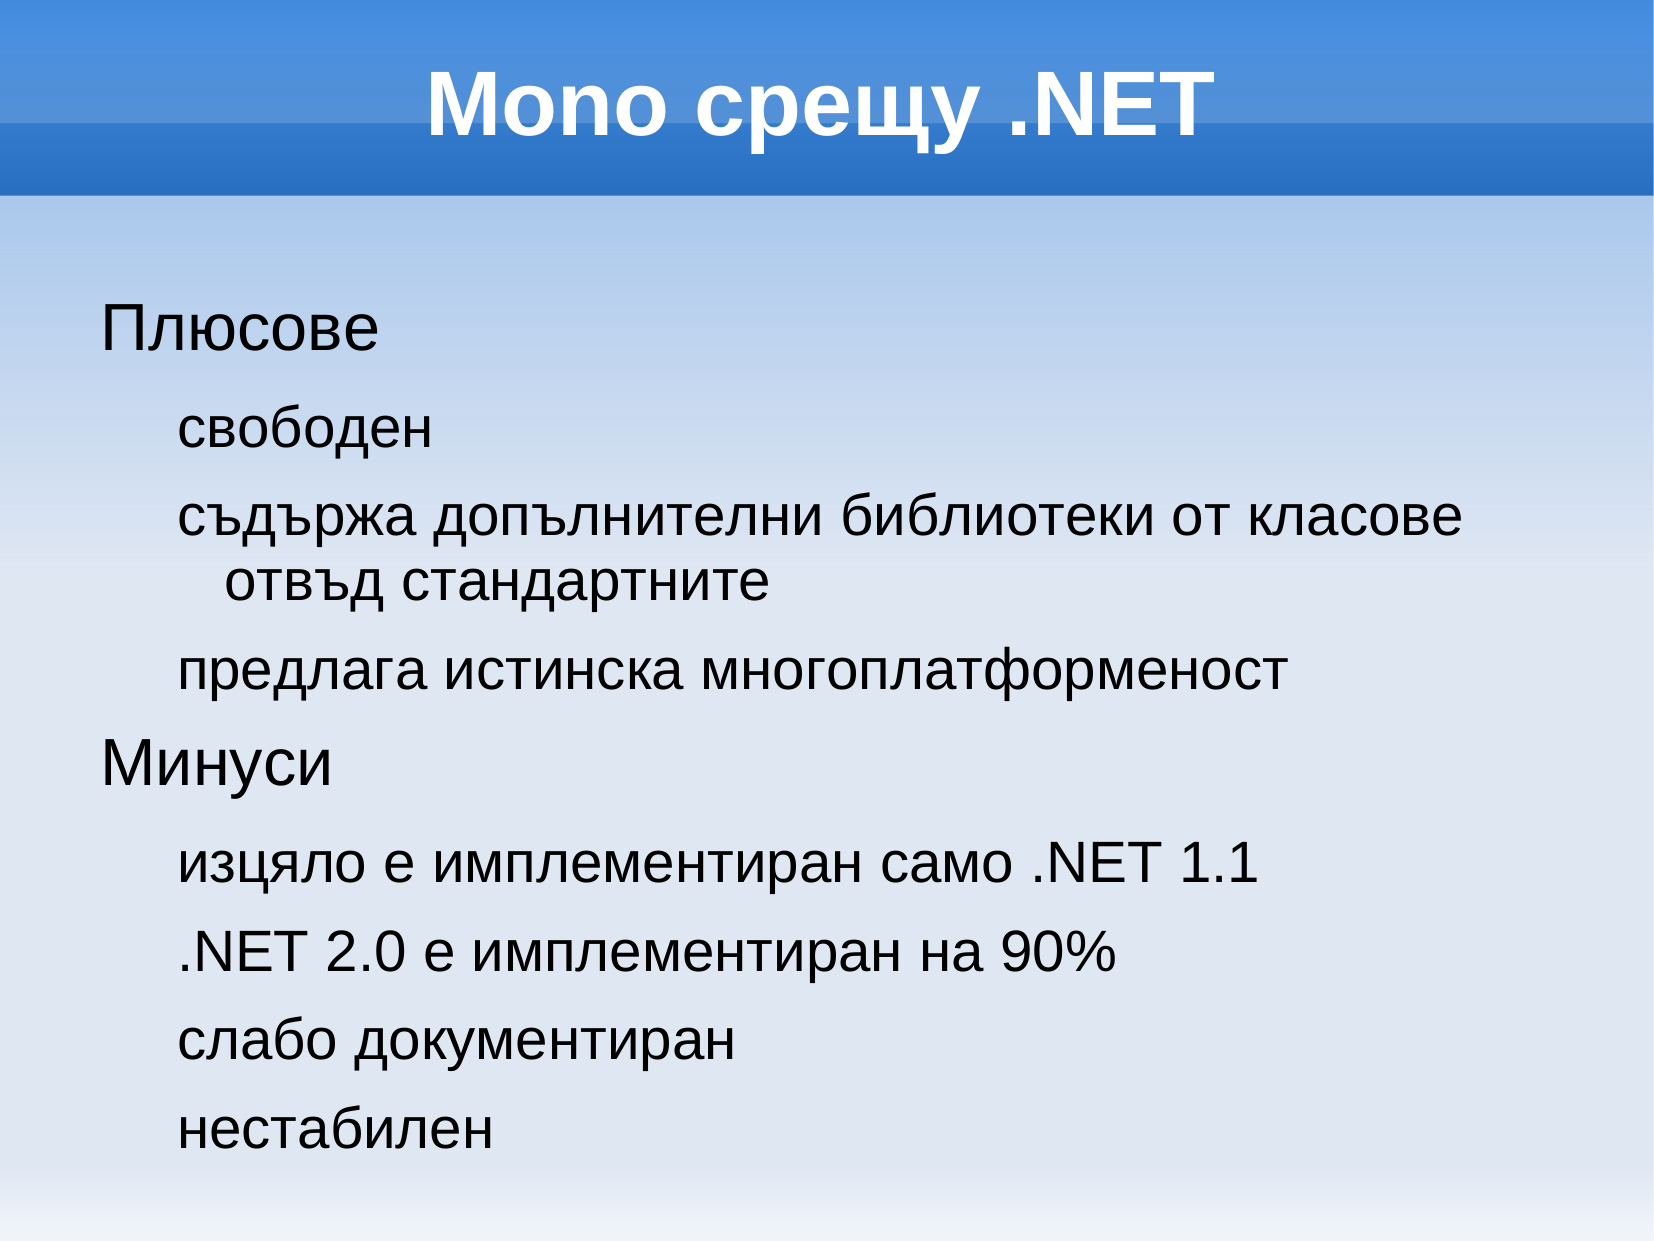

# Mono срещу .NET
Плюсове
свободен
съдържа допълнителни библиотеки от класове отвъд стандартните
предлага истинска многоплатформеност
Минуси
изцяло е имплементиран само .NET 1.1
.NET 2.0 e имплементиран на 90%
слабо документиран
нестабилен